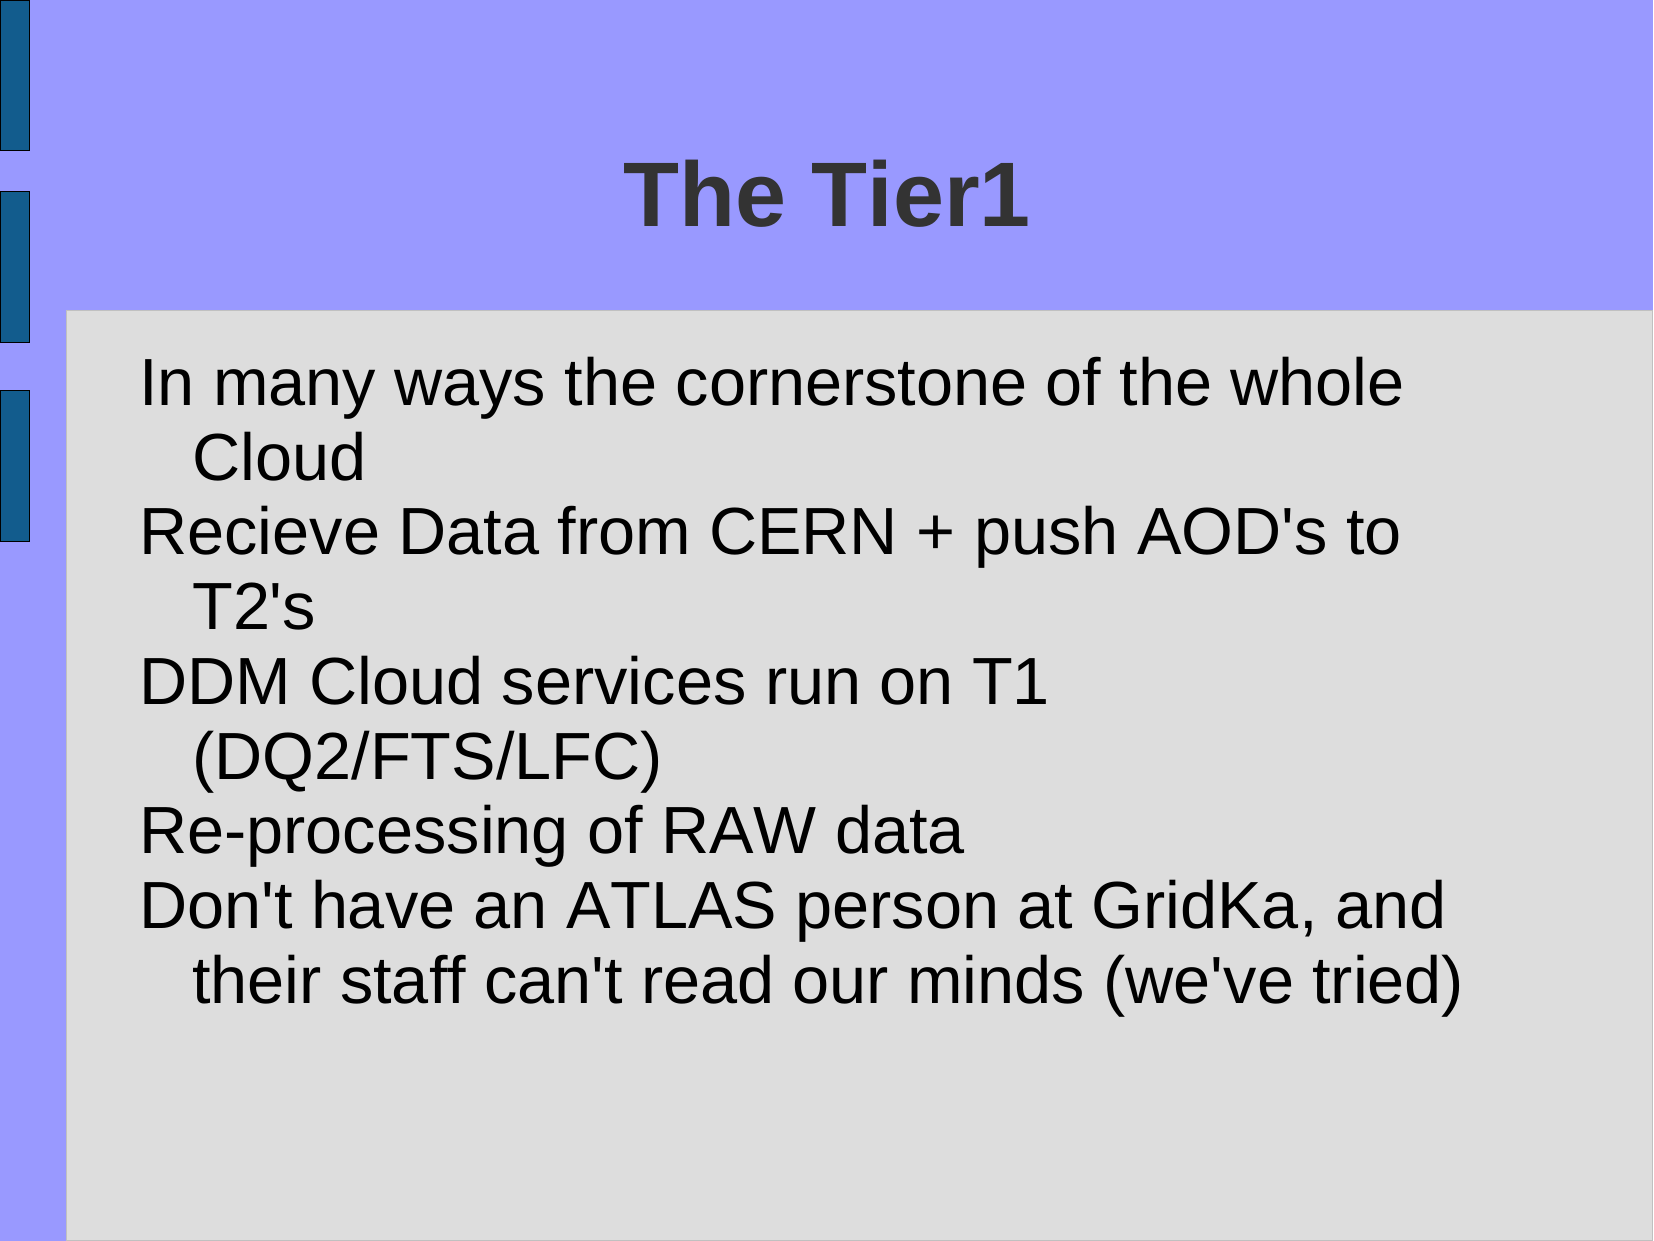

# The Tier1
In many ways the cornerstone of the whole Cloud
Recieve Data from CERN + push AOD's to T2's
DDM Cloud services run on T1 (DQ2/FTS/LFC)
Re-processing of RAW data
Don't have an ATLAS person at GridKa, and their staff can't read our minds (we've tried)